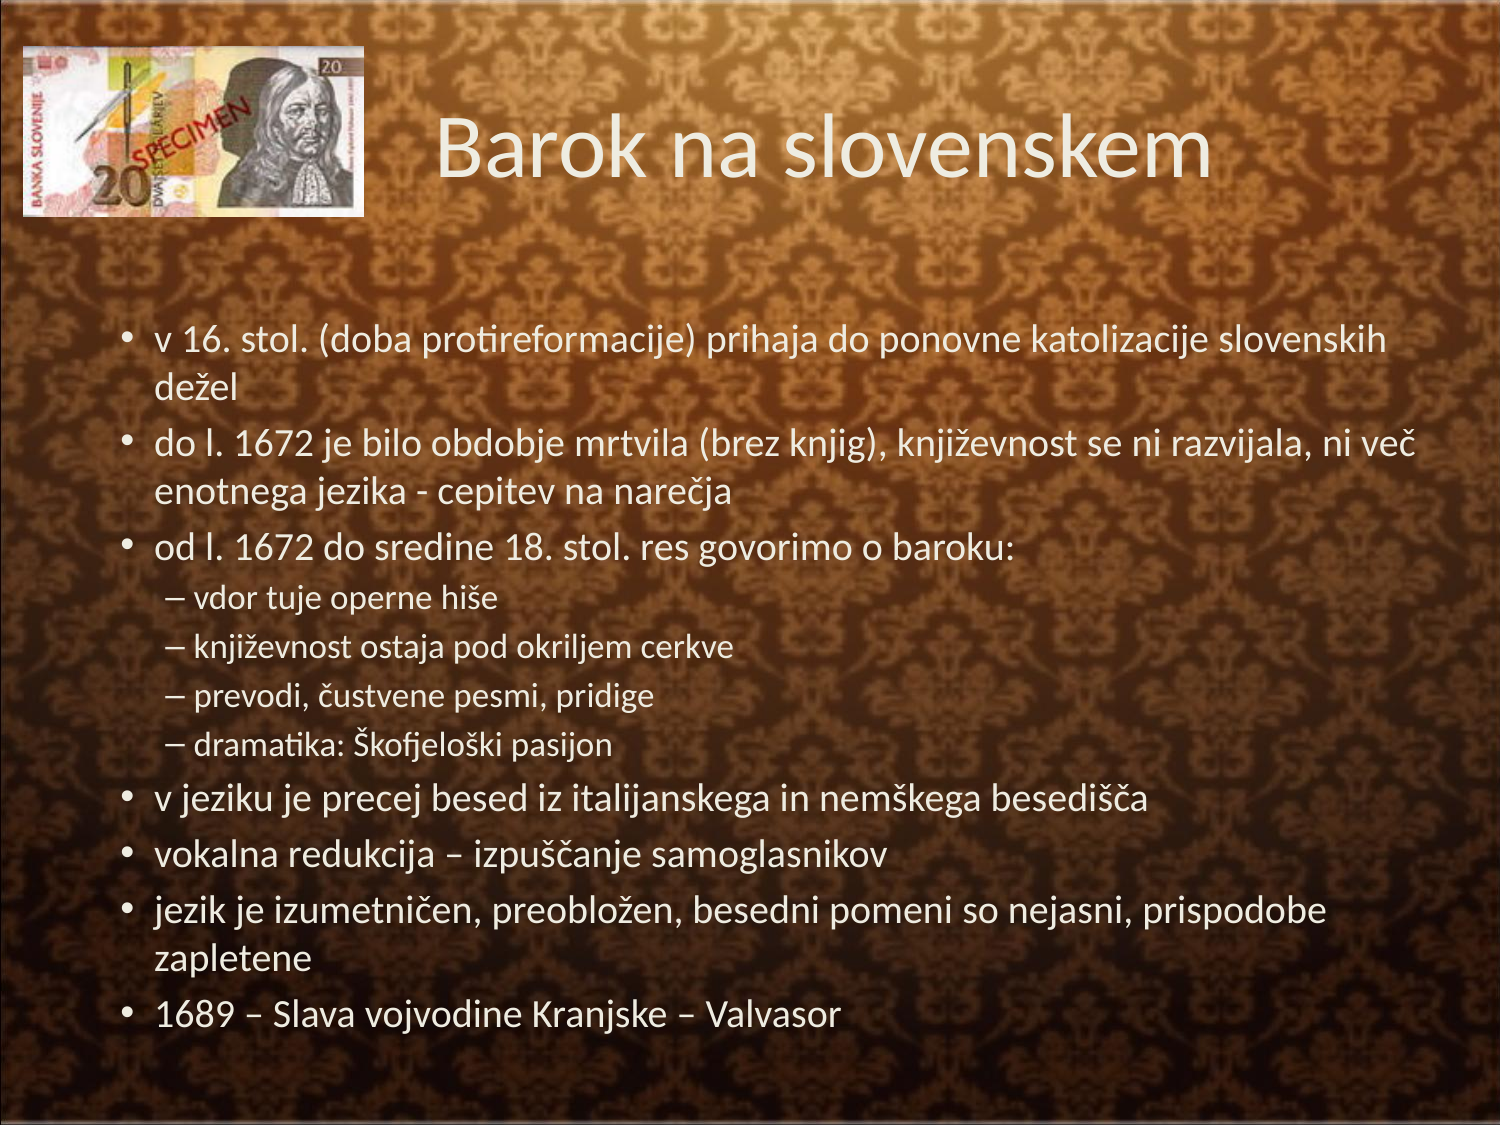

# Barok na slovenskem
v 16. stol. (doba protireformacije) prihaja do ponovne katolizacije slovenskih dežel
do l. 1672 je bilo obdobje mrtvila (brez knjig), književnost se ni razvijala, ni več enotnega jezika - cepitev na narečja
od l. 1672 do sredine 18. stol. res govorimo o baroku:
vdor tuje operne hiše
književnost ostaja pod okriljem cerkve
prevodi, čustvene pesmi, pridige
dramatika: Škofjeloški pasijon
v jeziku je precej besed iz italijanskega in nemškega besedišča
vokalna redukcija – izpuščanje samoglasnikov
jezik je izumetničen, preobložen, besedni pomeni so nejasni, prispodobe zapletene
1689 – Slava vojvodine Kranjske – Valvasor